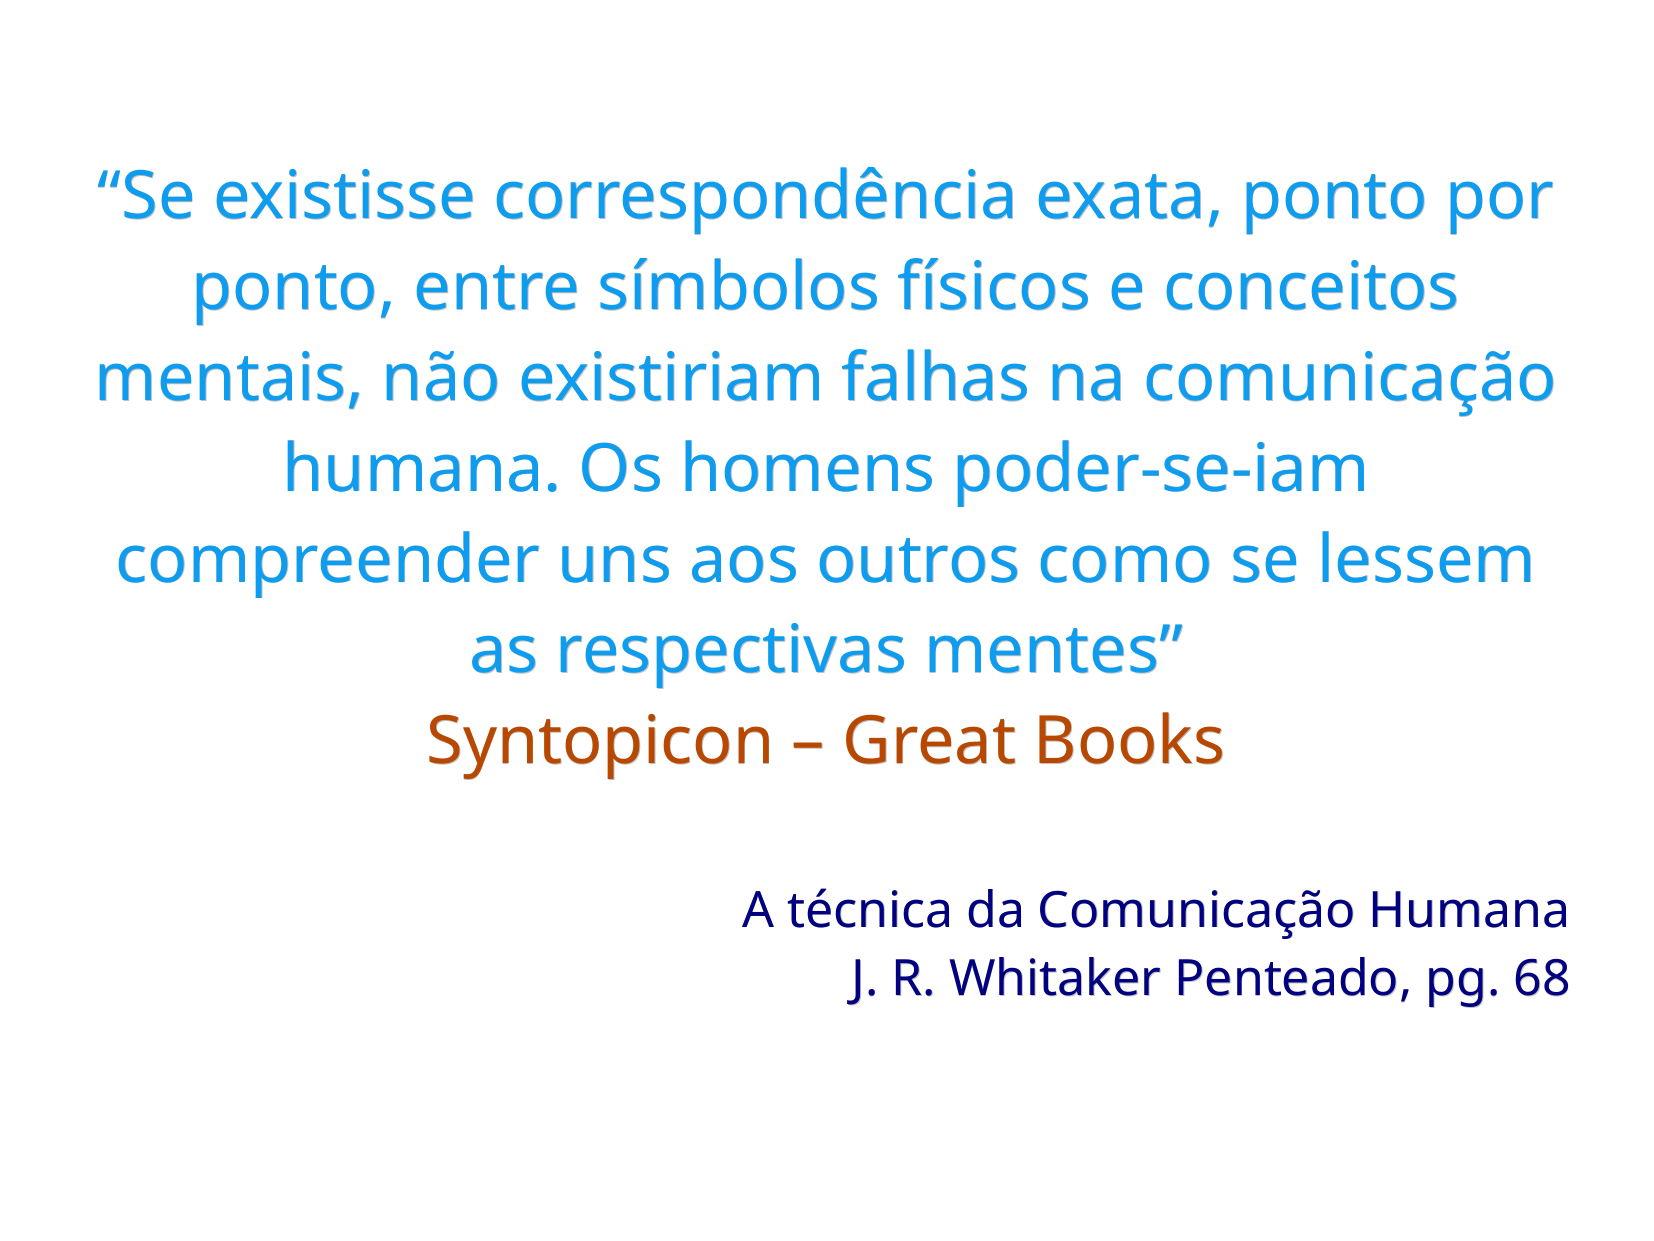

# “Se existisse correspondência exata, ponto por ponto, entre símbolos físicos e conceitos mentais, não existiriam falhas na comunicação humana. Os homens poder-se-iam compreender uns aos outros como se lessem as respectivas mentes”
Syntopicon – Great Books
A técnica da Comunicação Humana
J. R. Whitaker Penteado, pg. 68